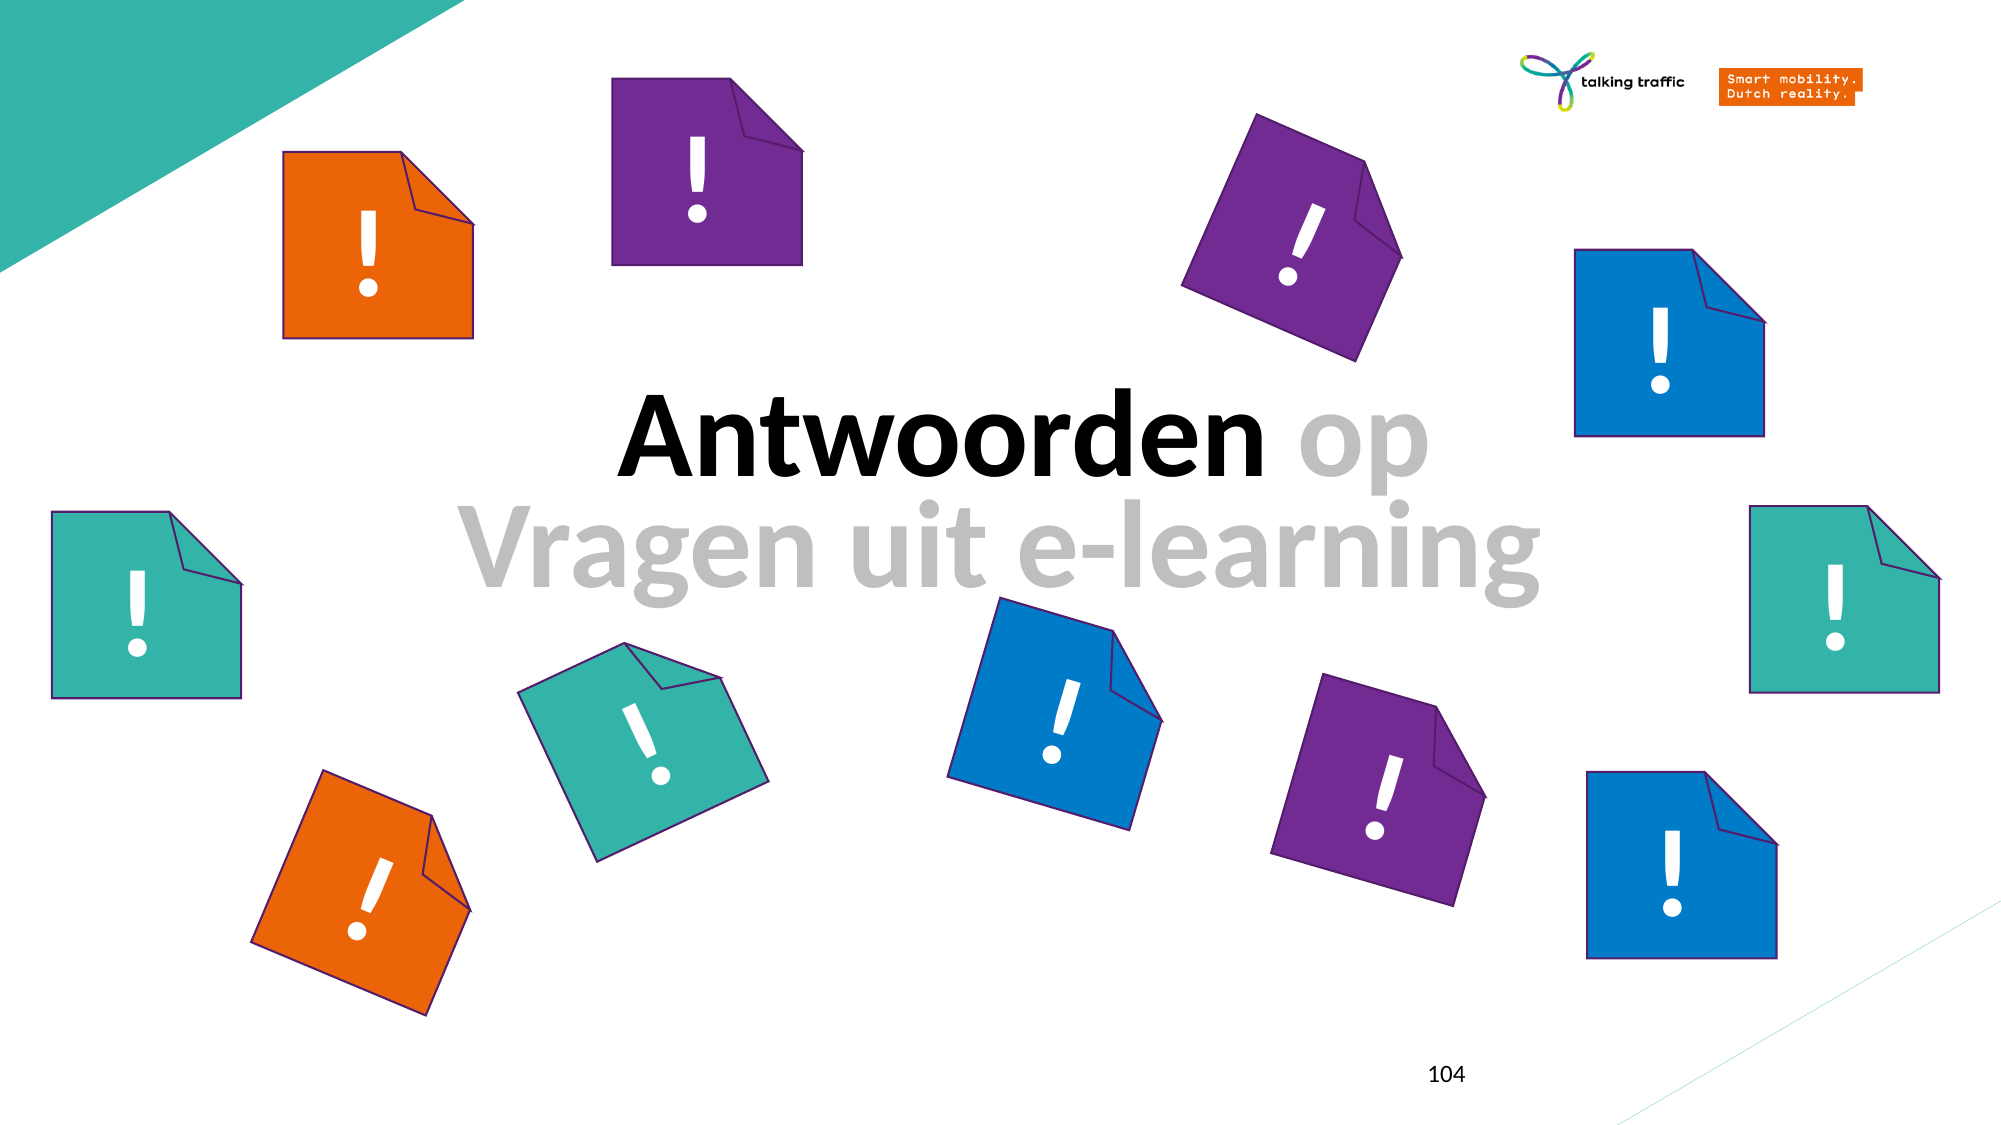

!
!
!
Antwoorden op
!
# Vragen uit e-learning
!
!
!
!
!
!
!